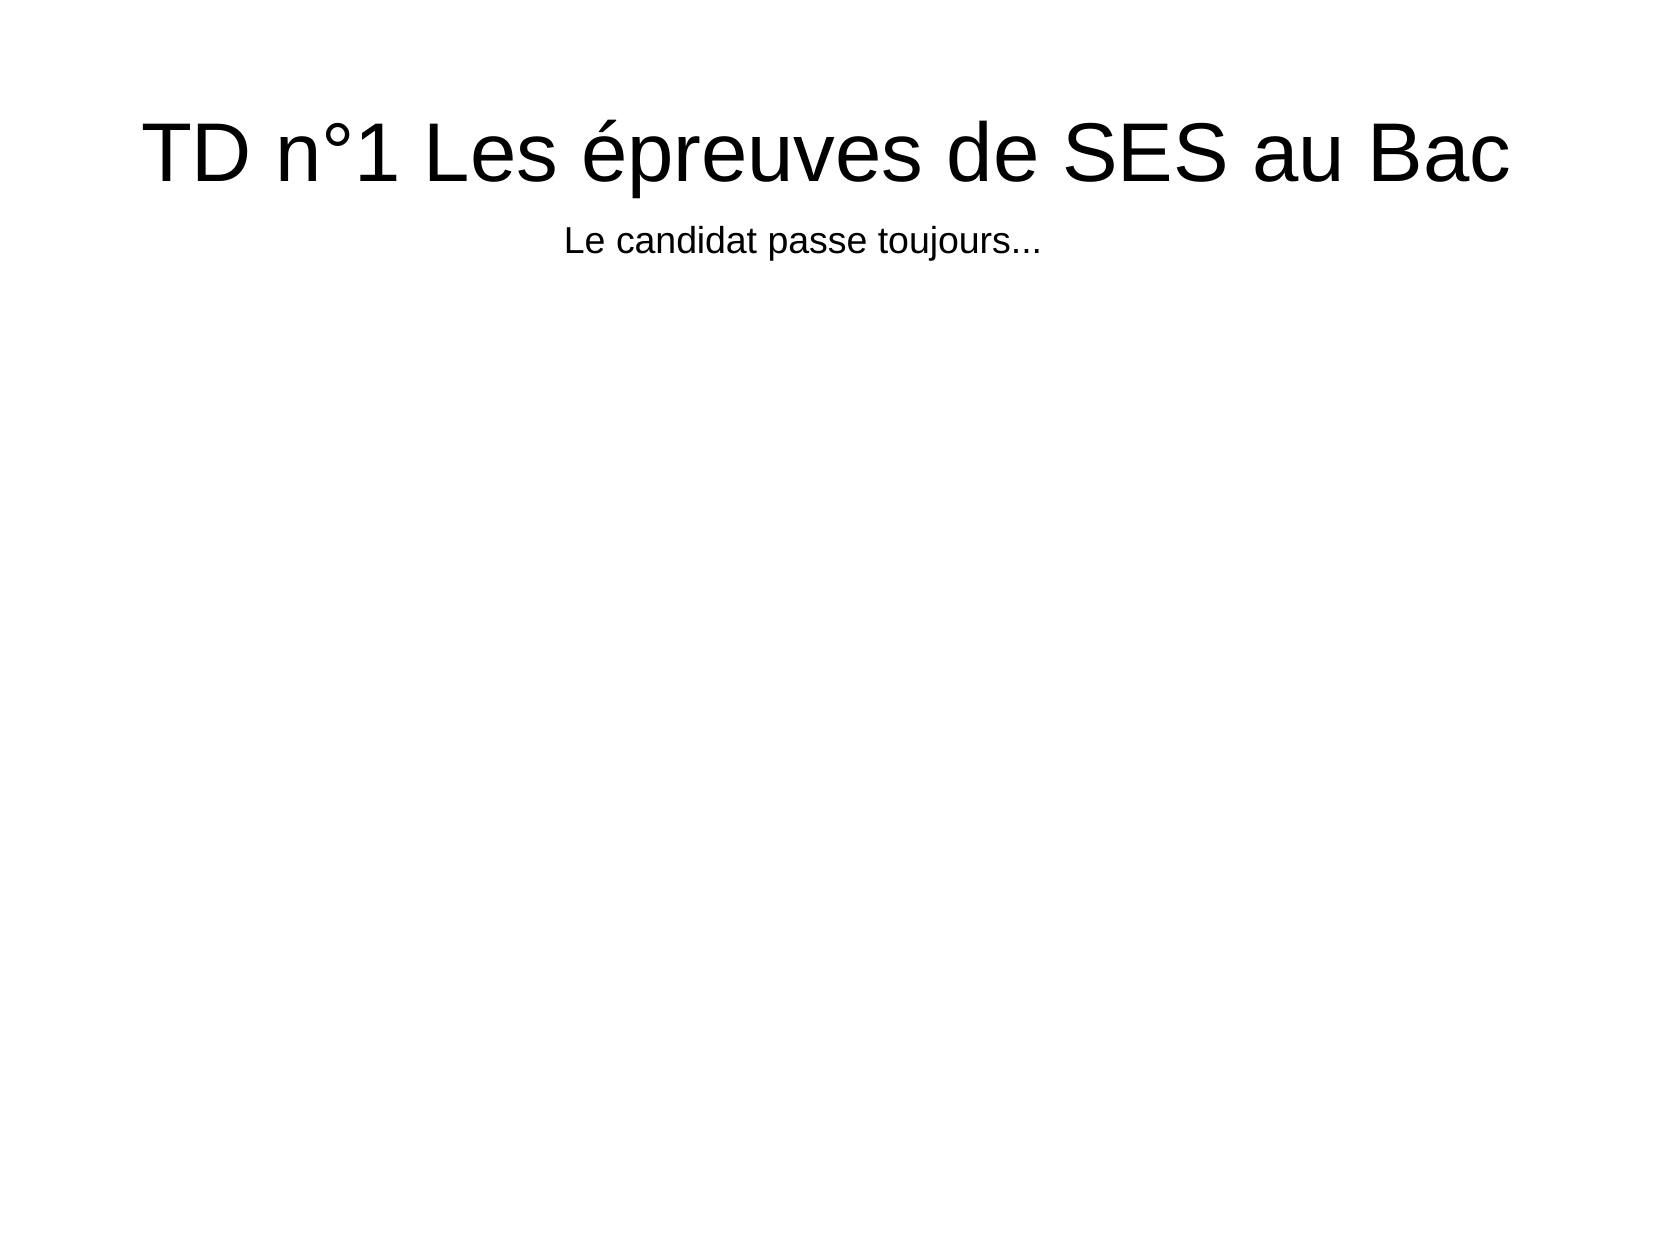

# TD n°1 Les épreuves de SES au Bac
Le candidat passe toujours...